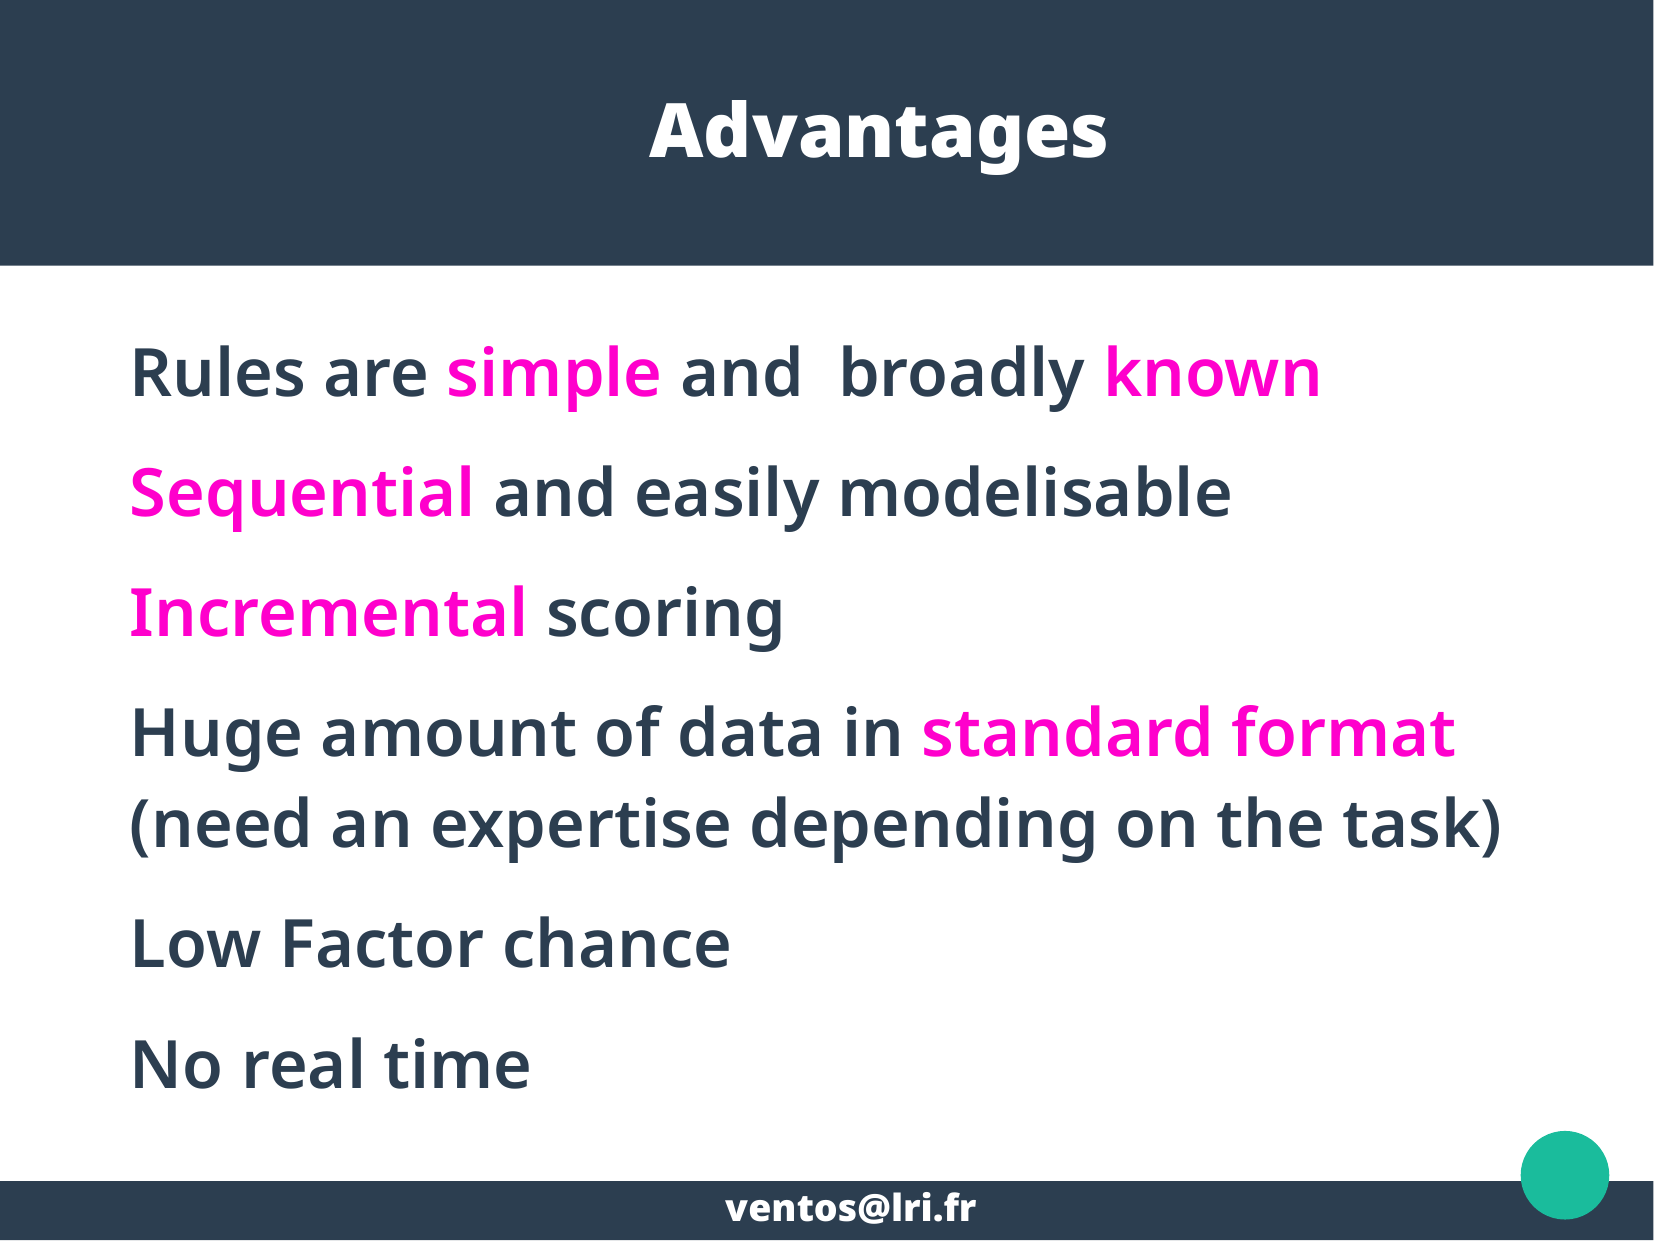

# Advantages
Rules are simple and broadly known
Sequential and easily modelisable
Incremental scoring
Huge amount of data in standard format (need an expertise depending on the task)
Low Factor chance
No real time
 ventos@lri.fr